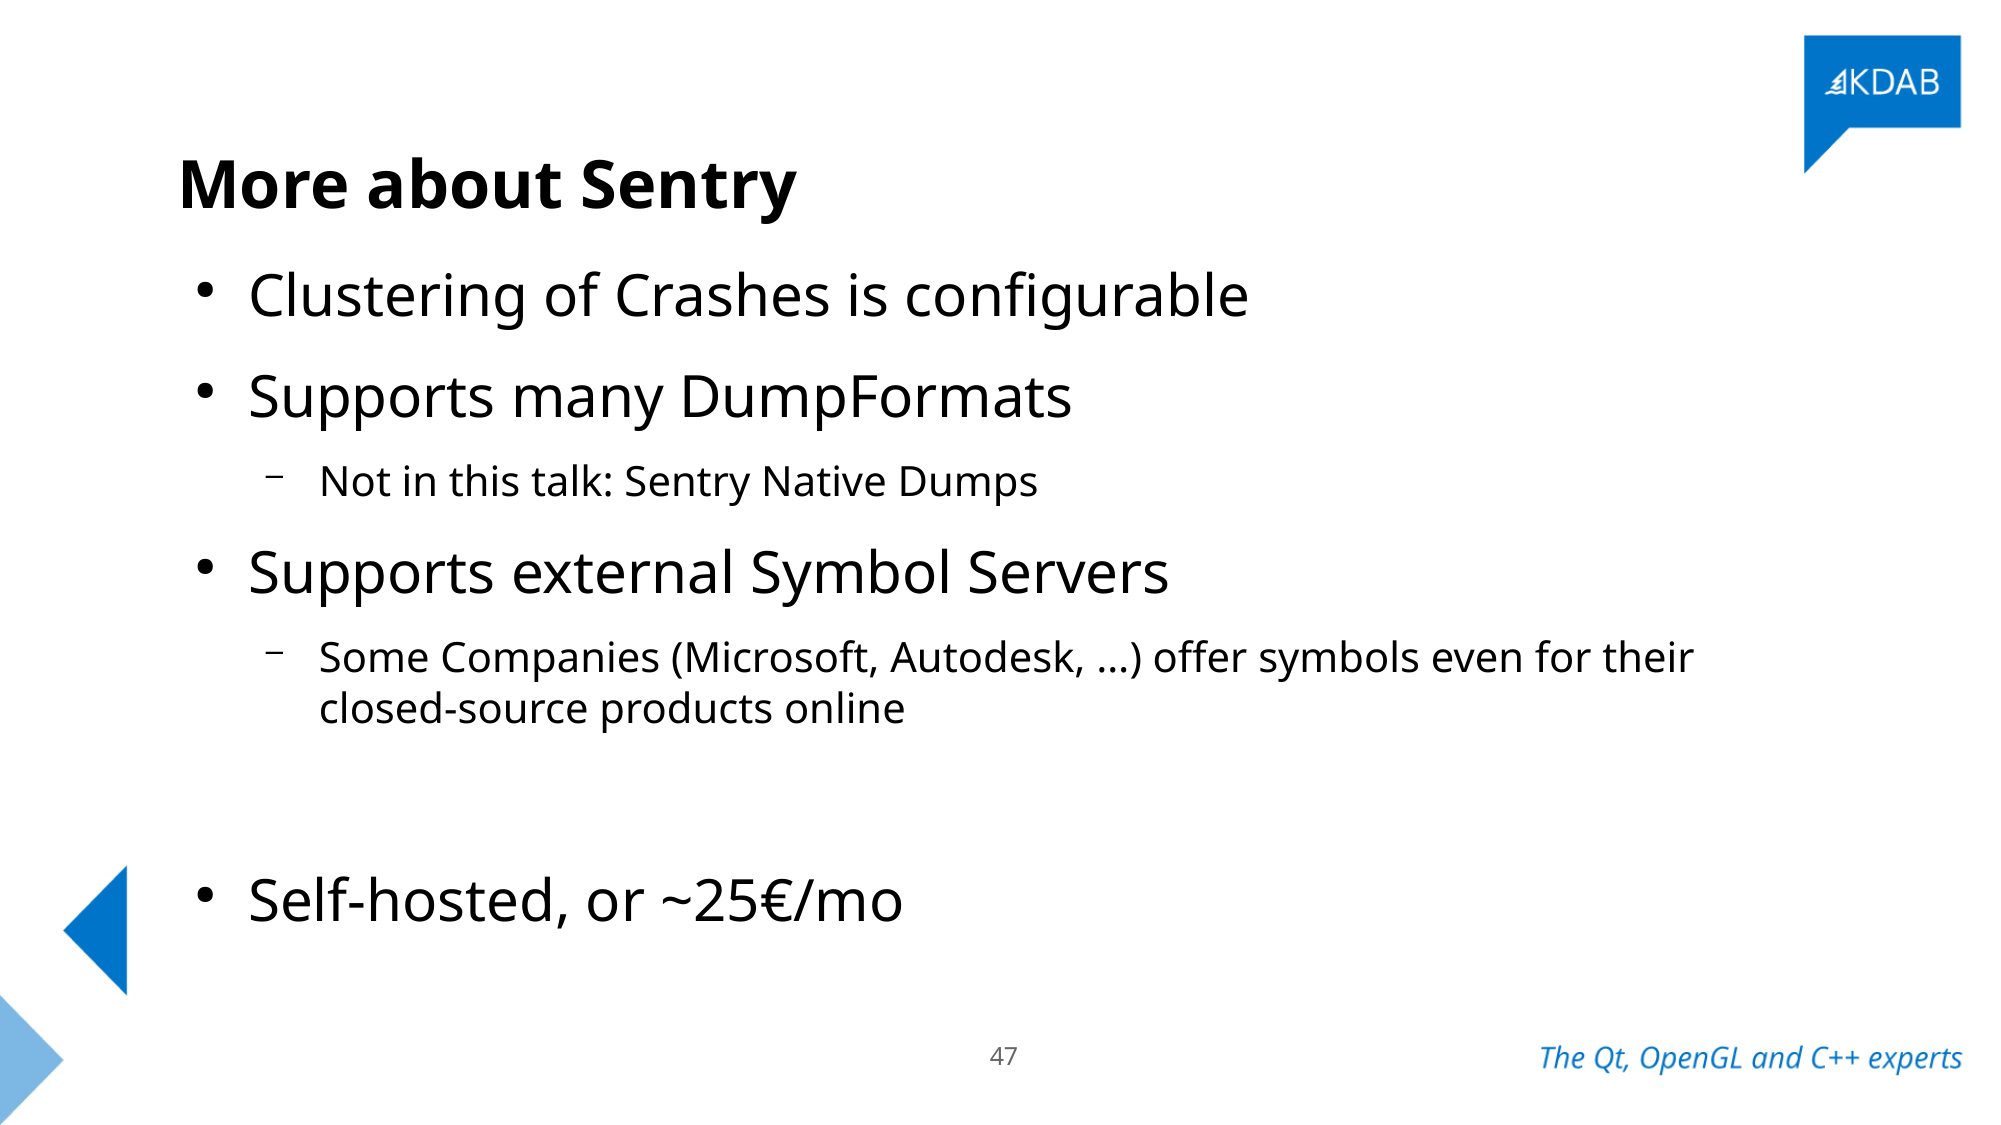

# More about Sentry
Clustering of Crashes is configurable
Supports many DumpFormats
Not in this talk: Sentry Native Dumps
Supports external Symbol Servers
Some Companies (Microsoft, Autodesk, …) offer symbols even for their
closed-source products online
Self-hosted, or ~25€/mo